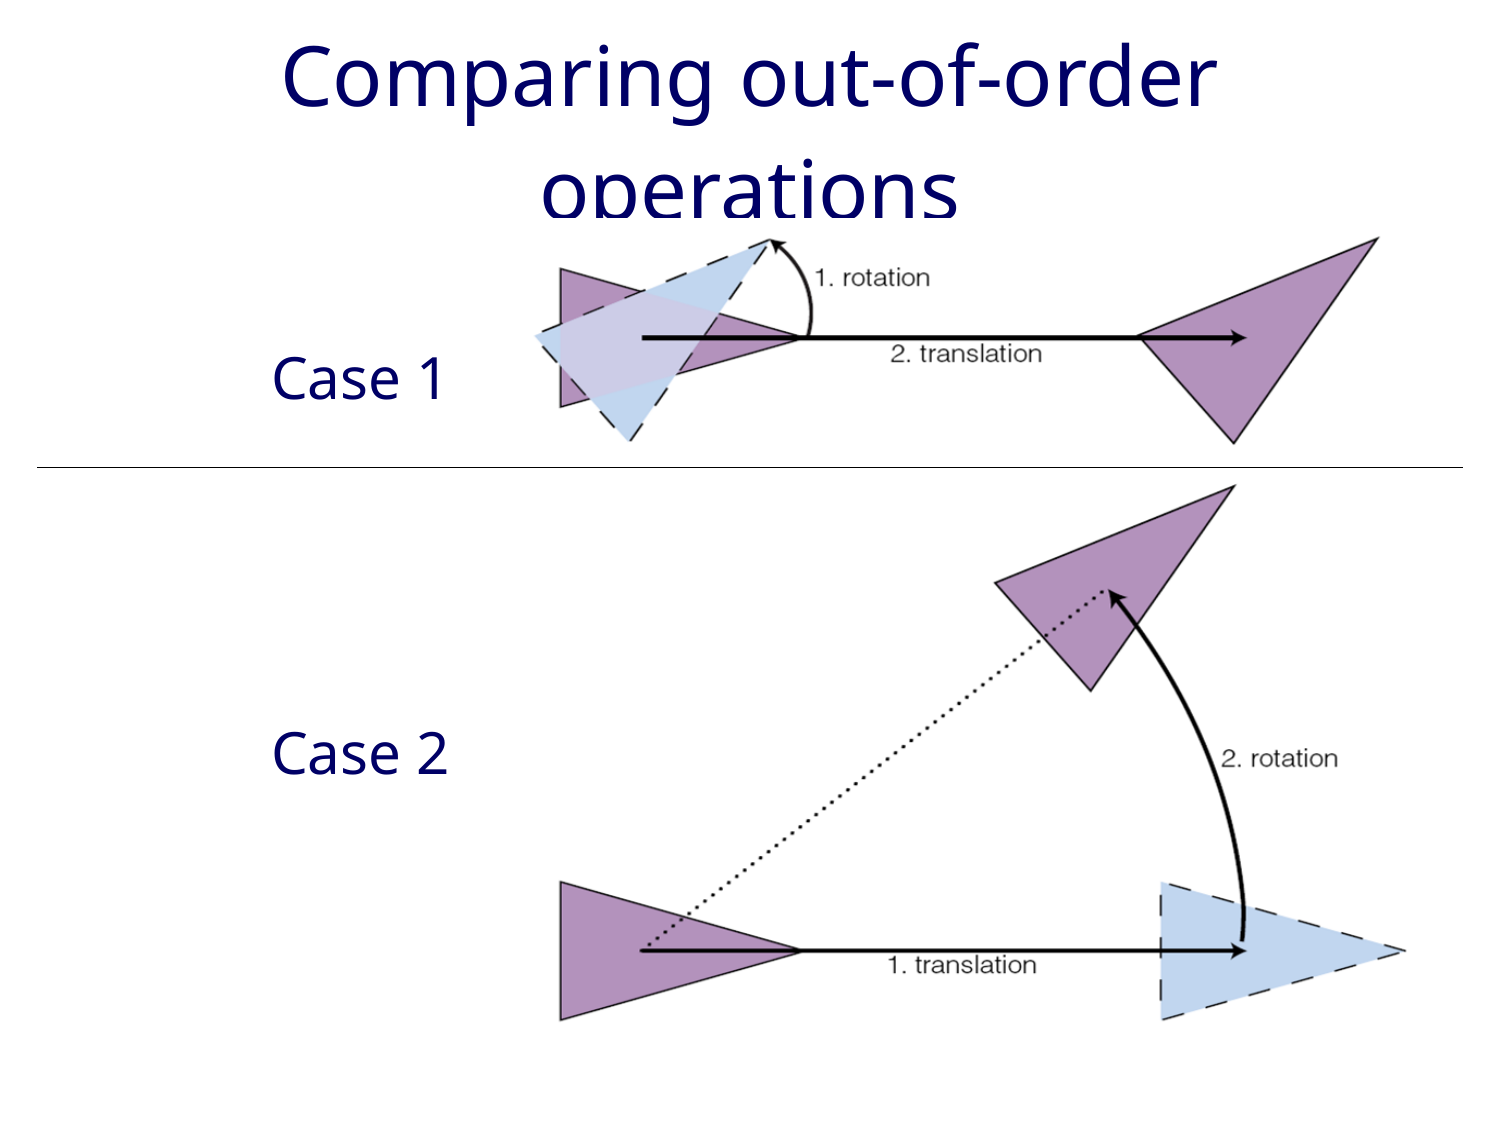

# Comparing out-of-order operations
Case 1
Case 2